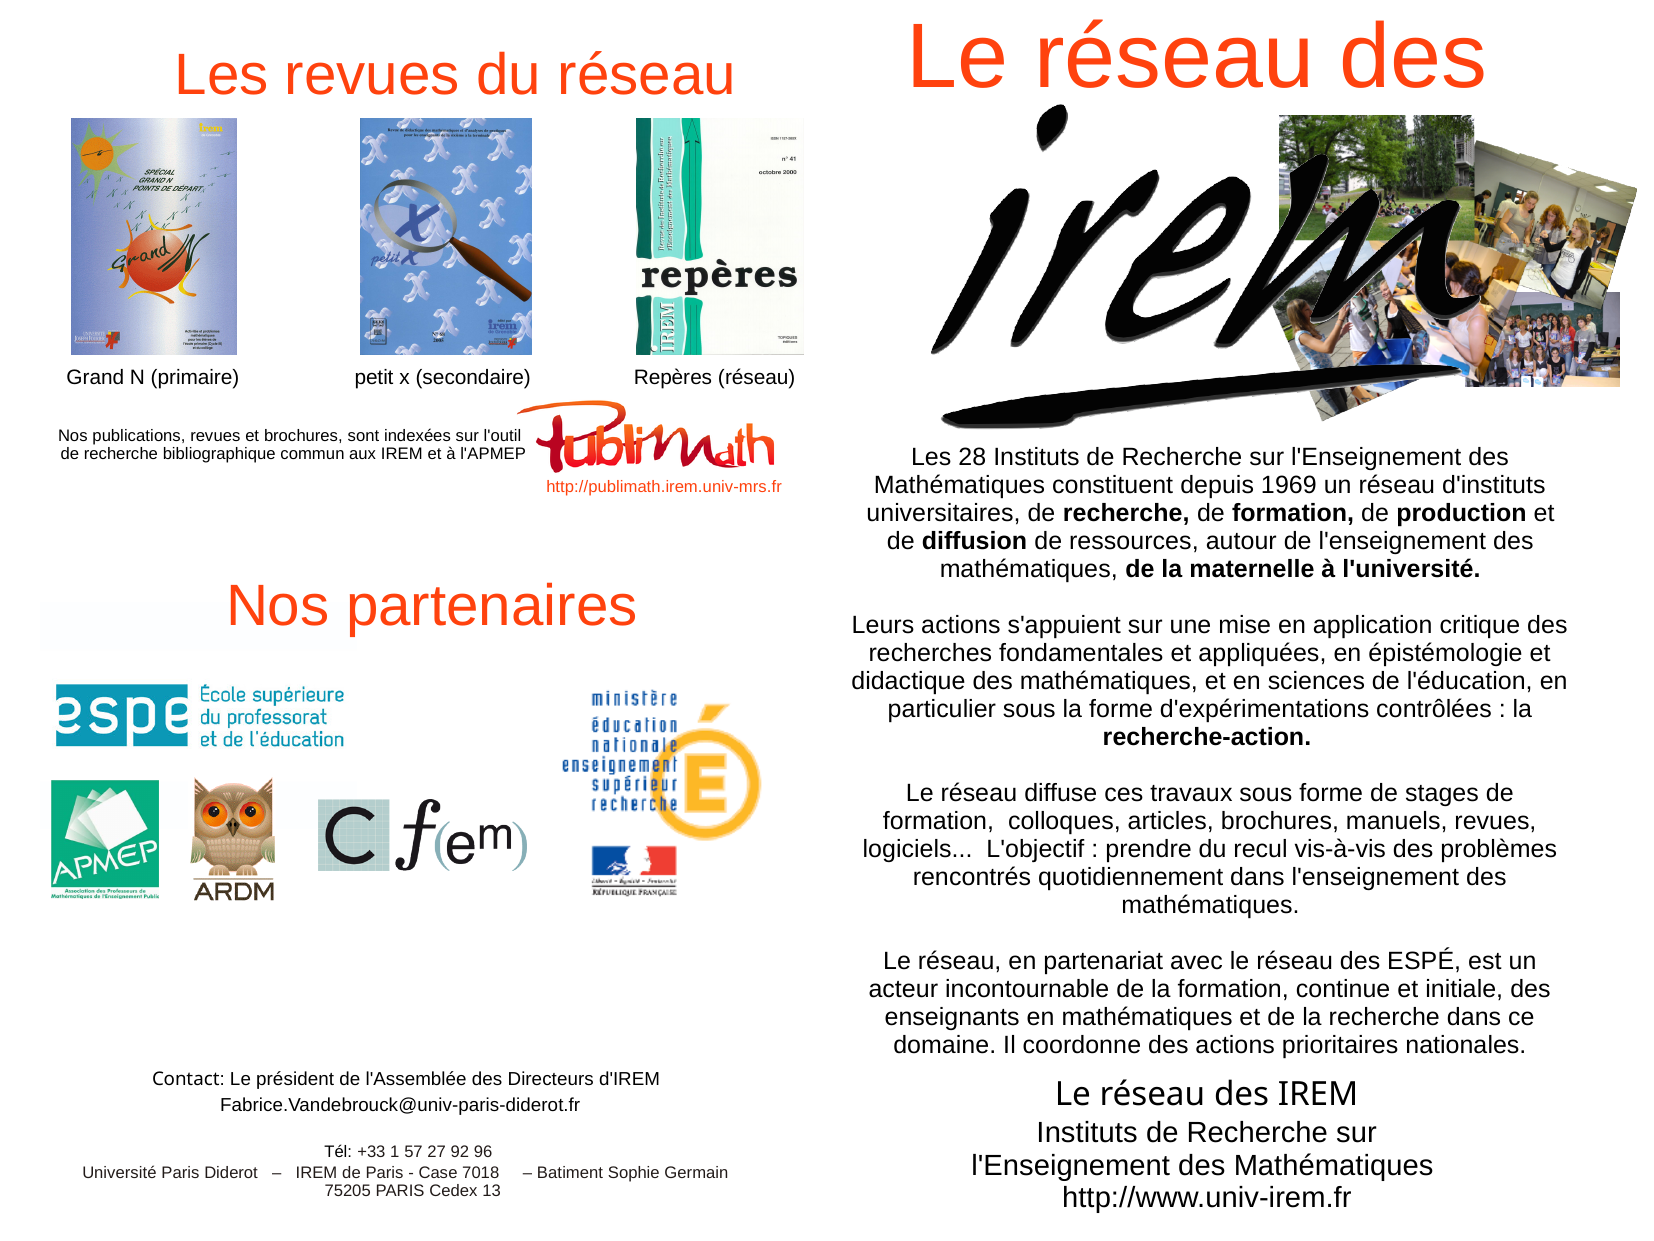

# Les revues du réseau
Le réseau des
Grand N (primaire)
petit x (secondaire)
Repères (réseau)
Les 28 Instituts de Recherche sur l'Enseignement des Mathématiques constituent depuis 1969 un réseau d'instituts universitaires, de recherche, de formation, de production et de diffusion de ressources, autour de l'enseignement des mathématiques, de la maternelle à l'université.
Leurs actions s'appuient sur une mise en application critique des recherches fondamentales et appliquées, en épistémologie et didactique des mathématiques, et en sciences de l'éducation, en particulier sous la forme d'expérimentations contrôlées : la recherche-action.
Le réseau diffuse ces travaux sous forme de stages de formation, colloques, articles, brochures, manuels, revues, logiciels... L'objectif : prendre du recul vis-à-vis des problèmes rencontrés quotidiennement dans l'enseignement des mathématiques.
Le réseau, en partenariat avec le réseau des ESPÉ, est un acteur incontournable de la formation, continue et initiale, des enseignants en mathématiques et de la recherche dans ce domaine. Il coordonne des actions prioritaires nationales.
Nos publications, revues et brochures, sont indexées sur l'outil
de recherche bibliographique commun aux IREM et à l'APMEP
http://publimath.irem.univ-mrs.fr
Nos partenaires
Contact: Le président de l'Assemblée des Directeurs d'IREM Fabrice.Vandebrouck@univ-paris-diderot.fr
 Tél: +33 1 57 27 92 96
Université Paris Diderot    –   IREM de Paris - Case 7018      – Batiment Sophie Germain    75205 PARIS Cedex 13
Le réseau des IREM
Instituts de Recherche sur
l'Enseignement des Mathématiques
http://www.univ-irem.fr